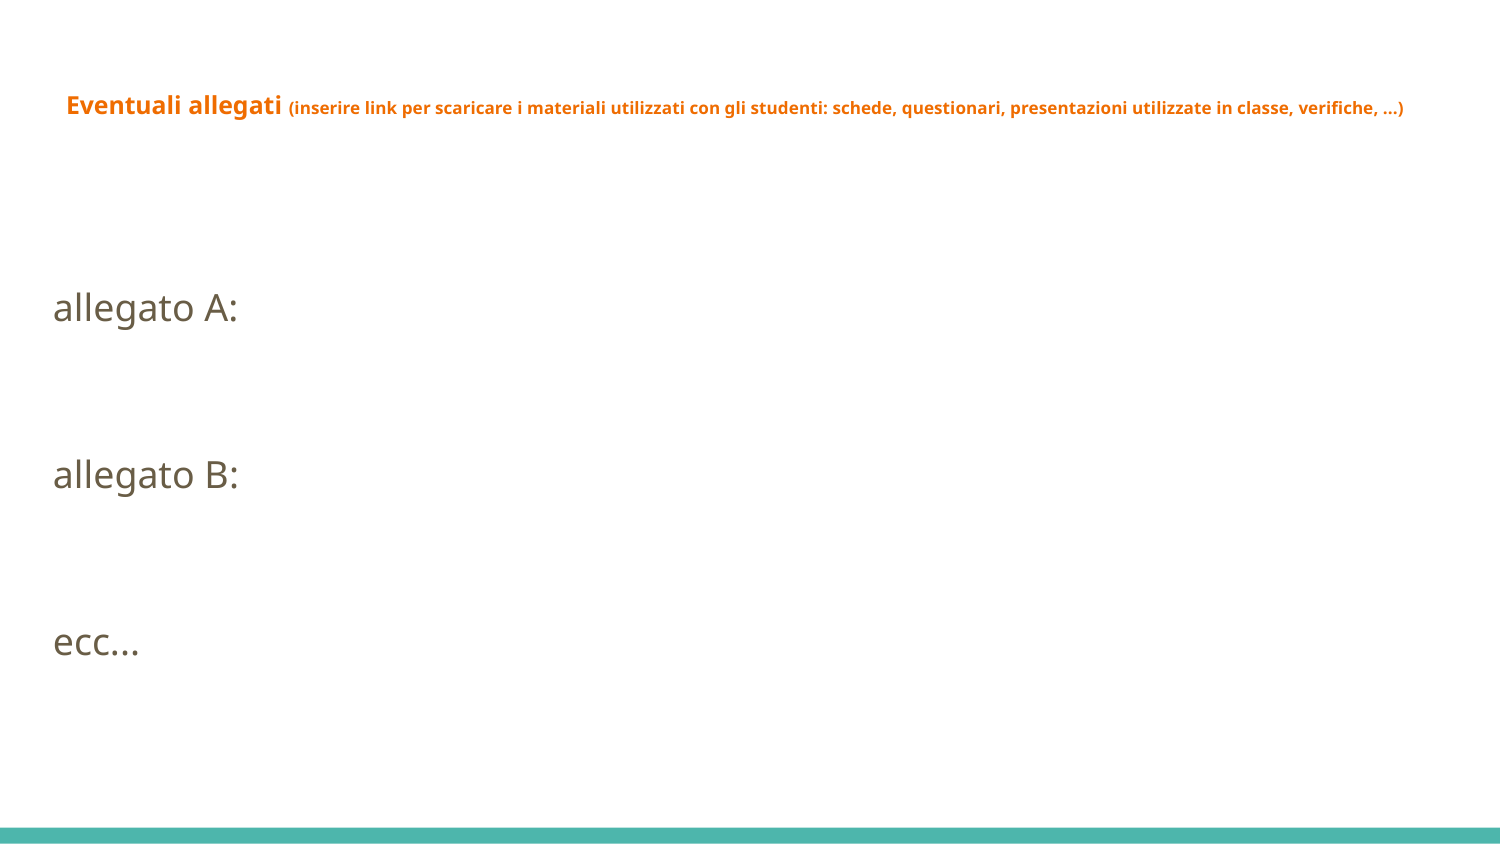

# Eventuali allegati (inserire link per scaricare i materiali utilizzati con gli studenti: schede, questionari, presentazioni utilizzate in classe, verifiche, ...)
allegato A:
allegato B:
ecc...